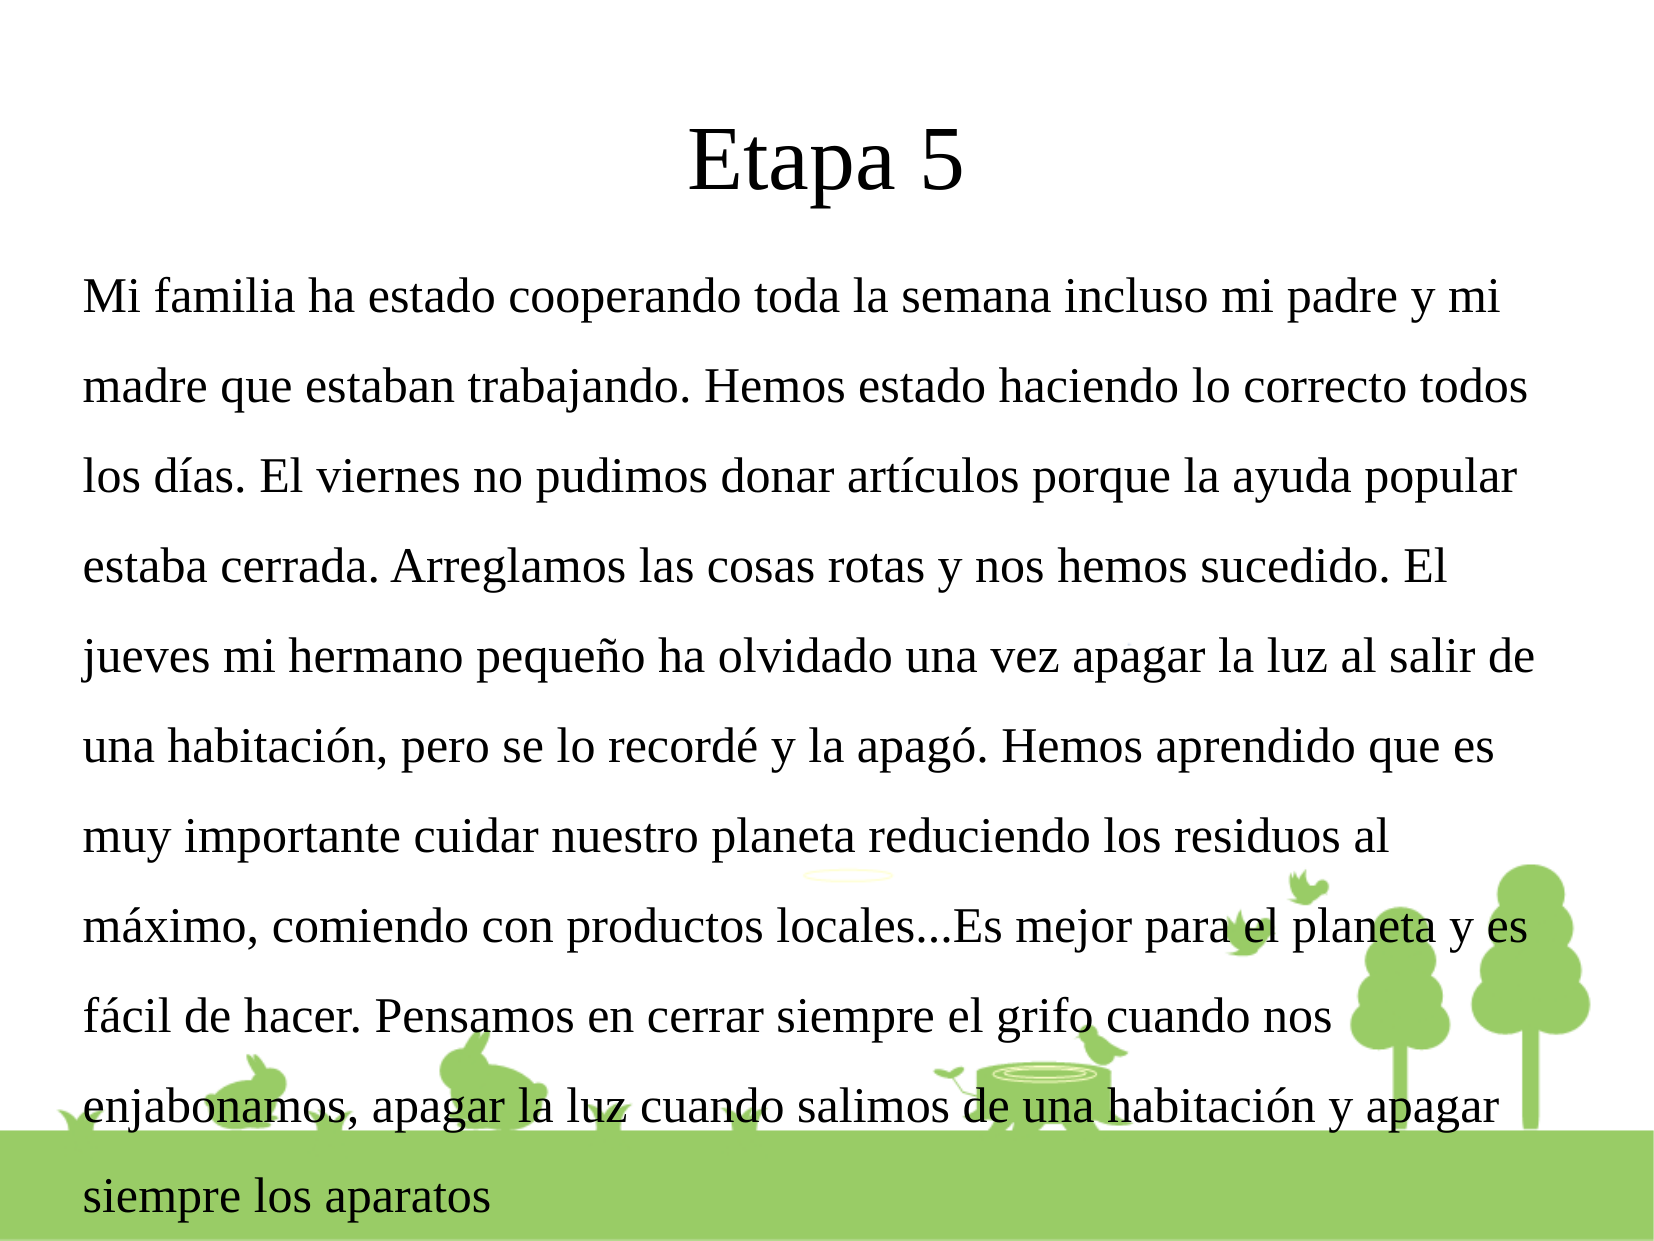

# Etapa 5
Mi familia ha estado cooperando toda la semana incluso mi padre y mi madre que estaban trabajando. Hemos estado haciendo lo correcto todos los días. El viernes no pudimos donar artículos porque la ayuda popular estaba cerrada. Arreglamos las cosas rotas y nos hemos sucedido. El jueves mi hermano pequeño ha olvidado una vez apagar la luz al salir de una habitación, pero se lo recordé y la apagó. Hemos aprendido que es muy importante cuidar nuestro planeta reduciendo los residuos al máximo, comiendo con productos locales...Es mejor para el planeta y es fácil de hacer. Pensamos en cerrar siempre el grifo cuando nos enjabonamos, apagar la luz cuando salimos de una habitación y apagar siempre los aparatos